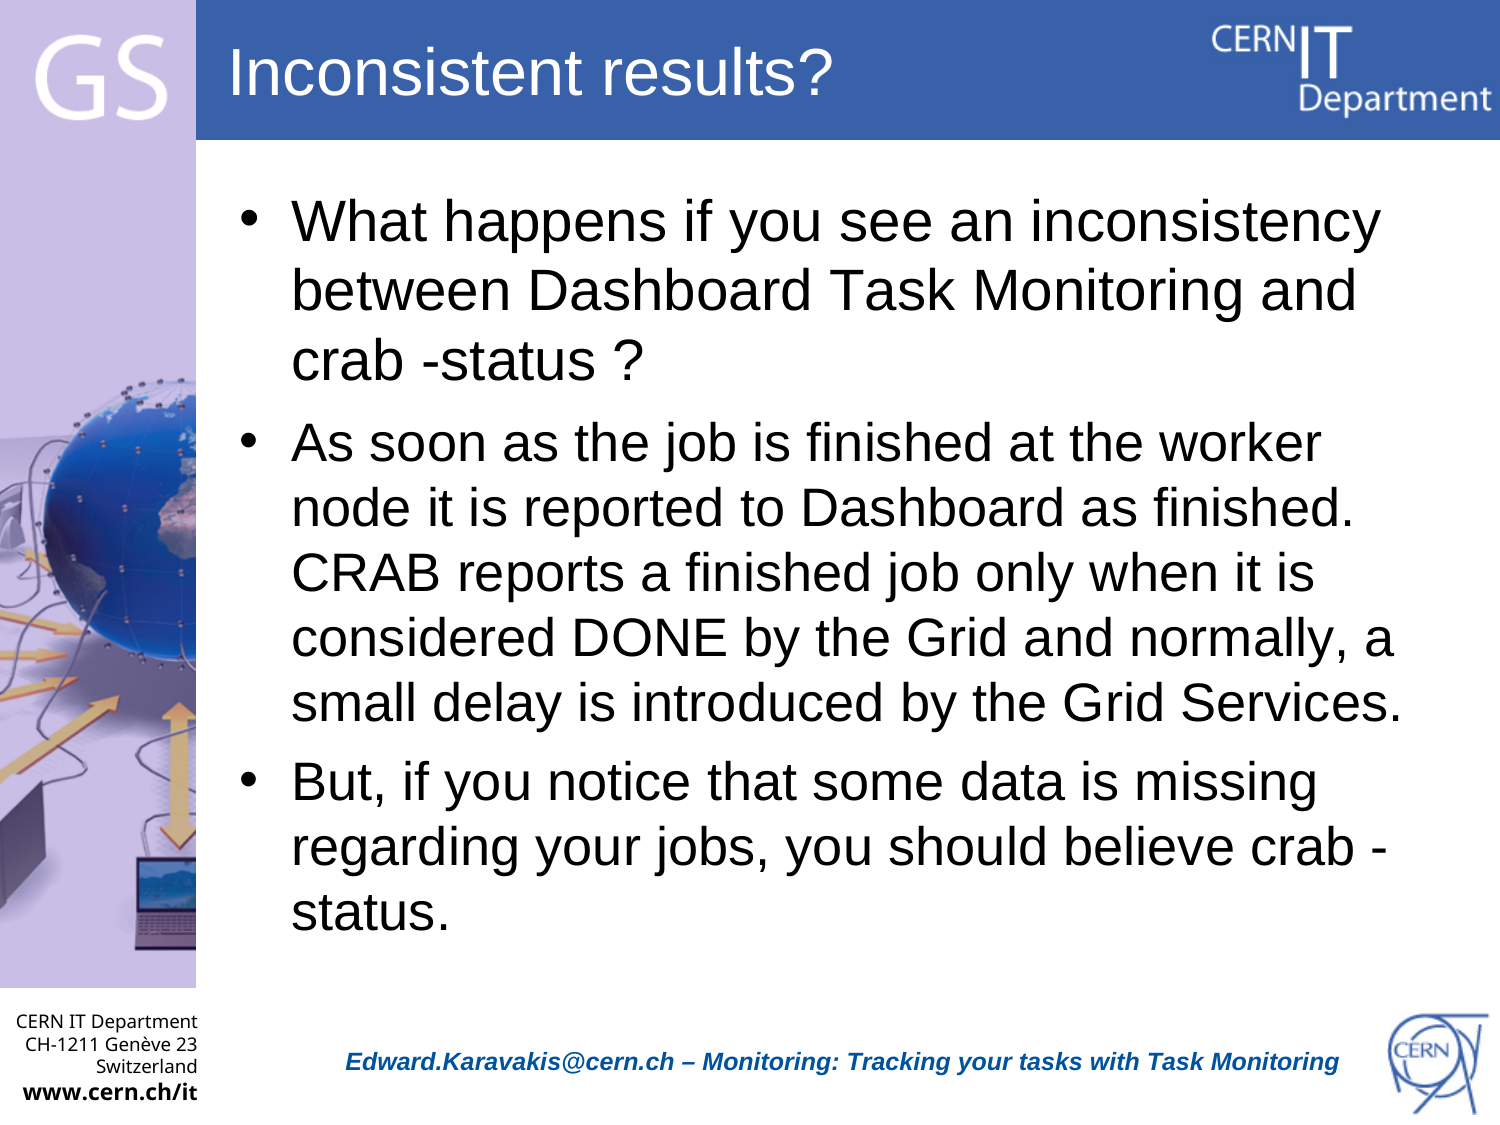

Inconsistent results?
What happens if you see an inconsistency between Dashboard Task Monitoring and crab -status ?
As soon as the job is finished at the worker node it is reported to Dashboard as finished. CRAB reports a finished job only when it is considered DONE by the Grid and normally, a small delay is introduced by the Grid Services.
But, if you notice that some data is missing regarding your jobs, you should believe crab -status.
Edward.Karavakis@cern.ch – Monitoring: Tracking your tasks with Task Monitoring